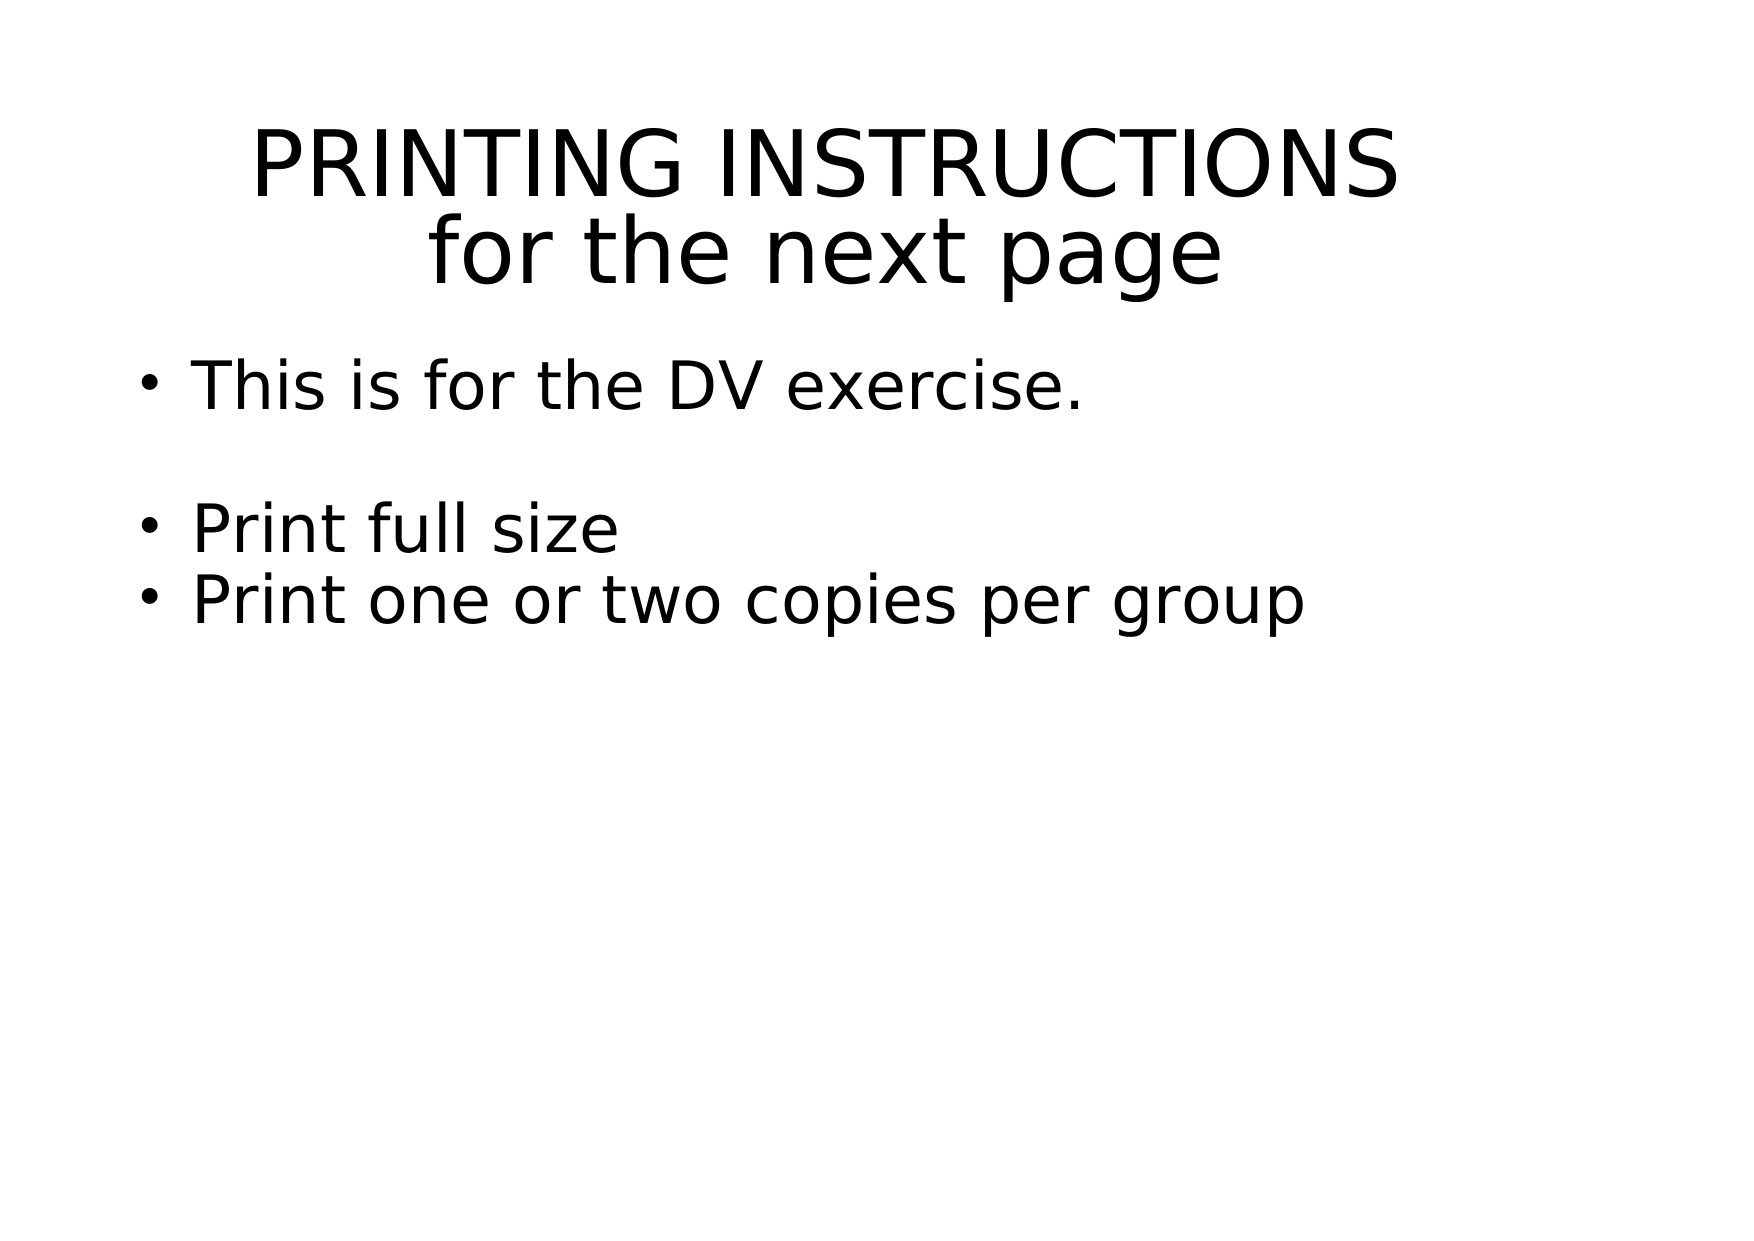

# PRINTING INSTRUCTIONS for the next page
This is for the DV exercise.
Print full size
Print one or two copies per group